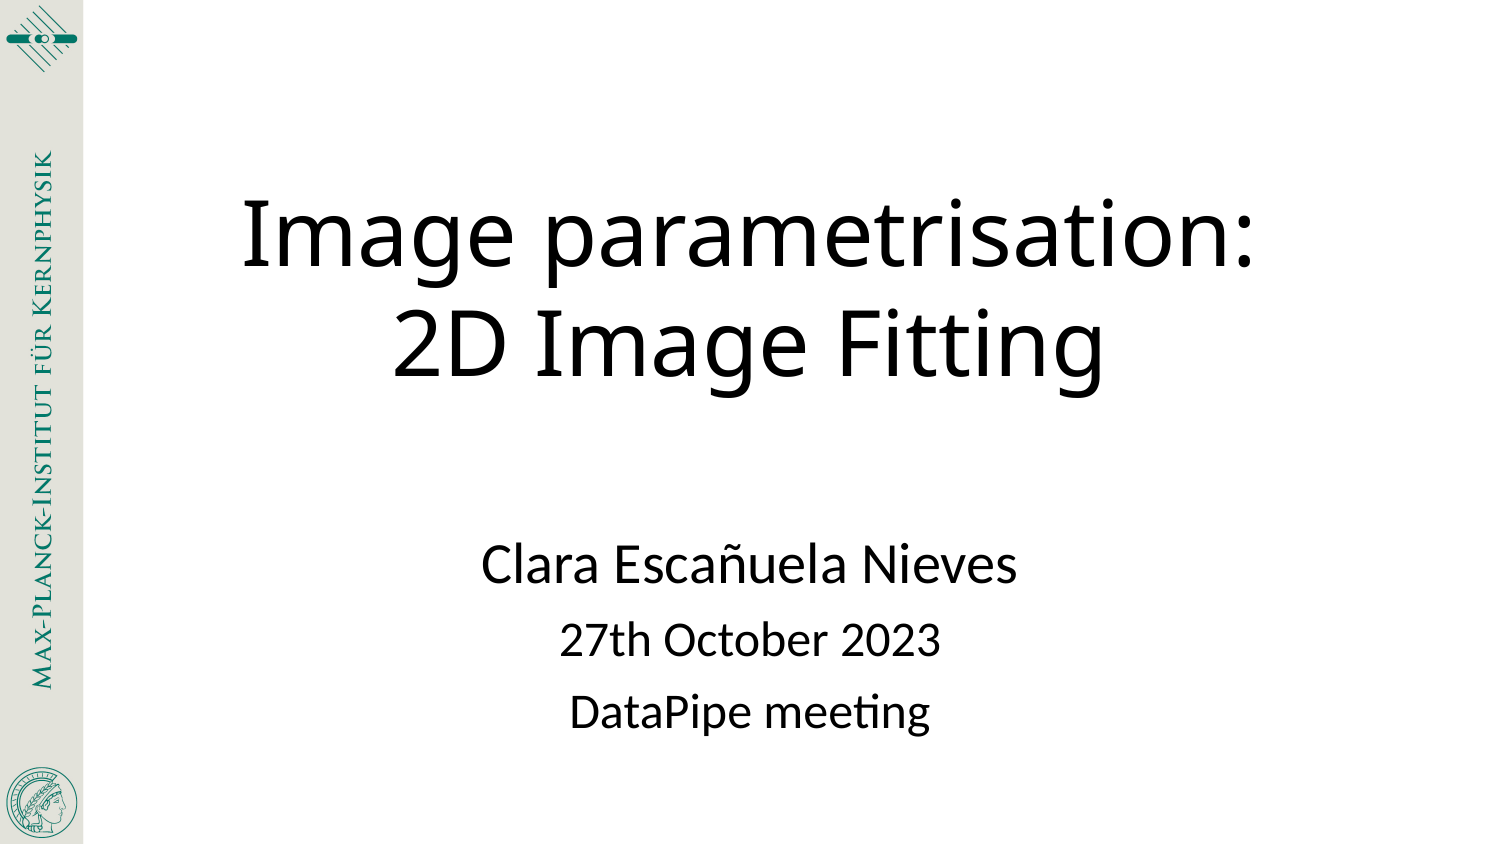

# Image parametrisation: 2D Image Fitting
Clara Escañuela Nieves
27th October 2023
DataPipe meeting